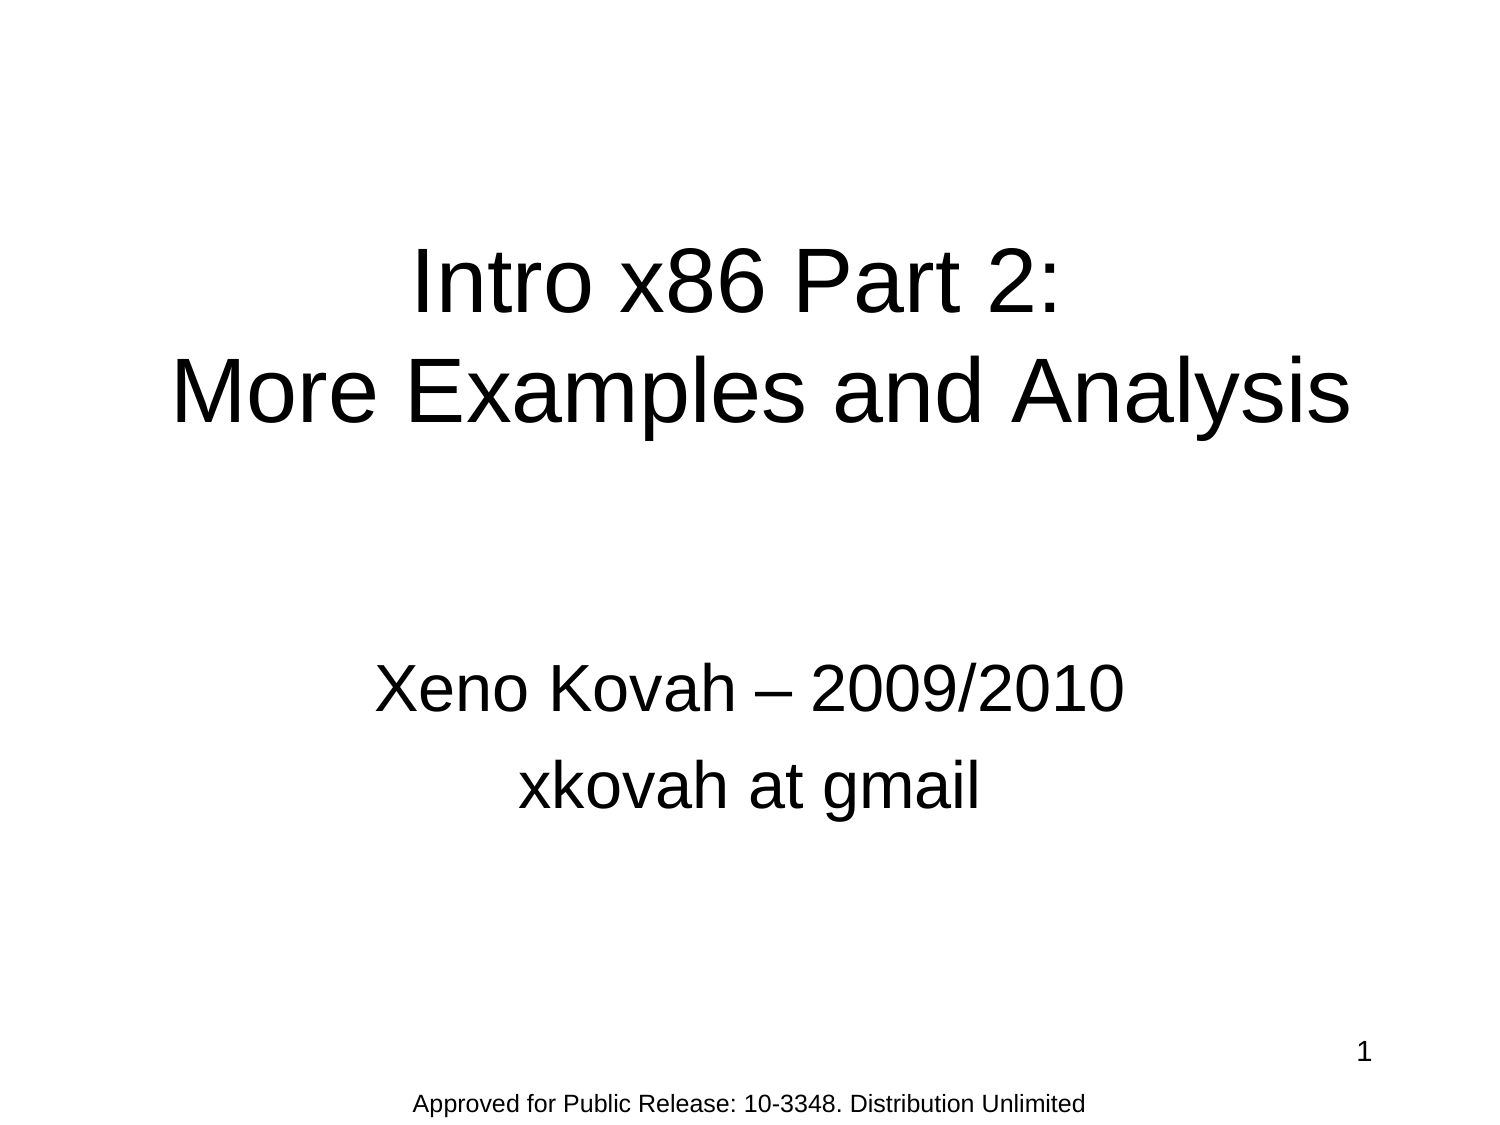

# Intro x86 Part 2: More Examples and Analysis
Xeno Kovah – 2009/2010
xkovah at gmail
Approved for Public Release: 10-3348. Distribution Unlimited